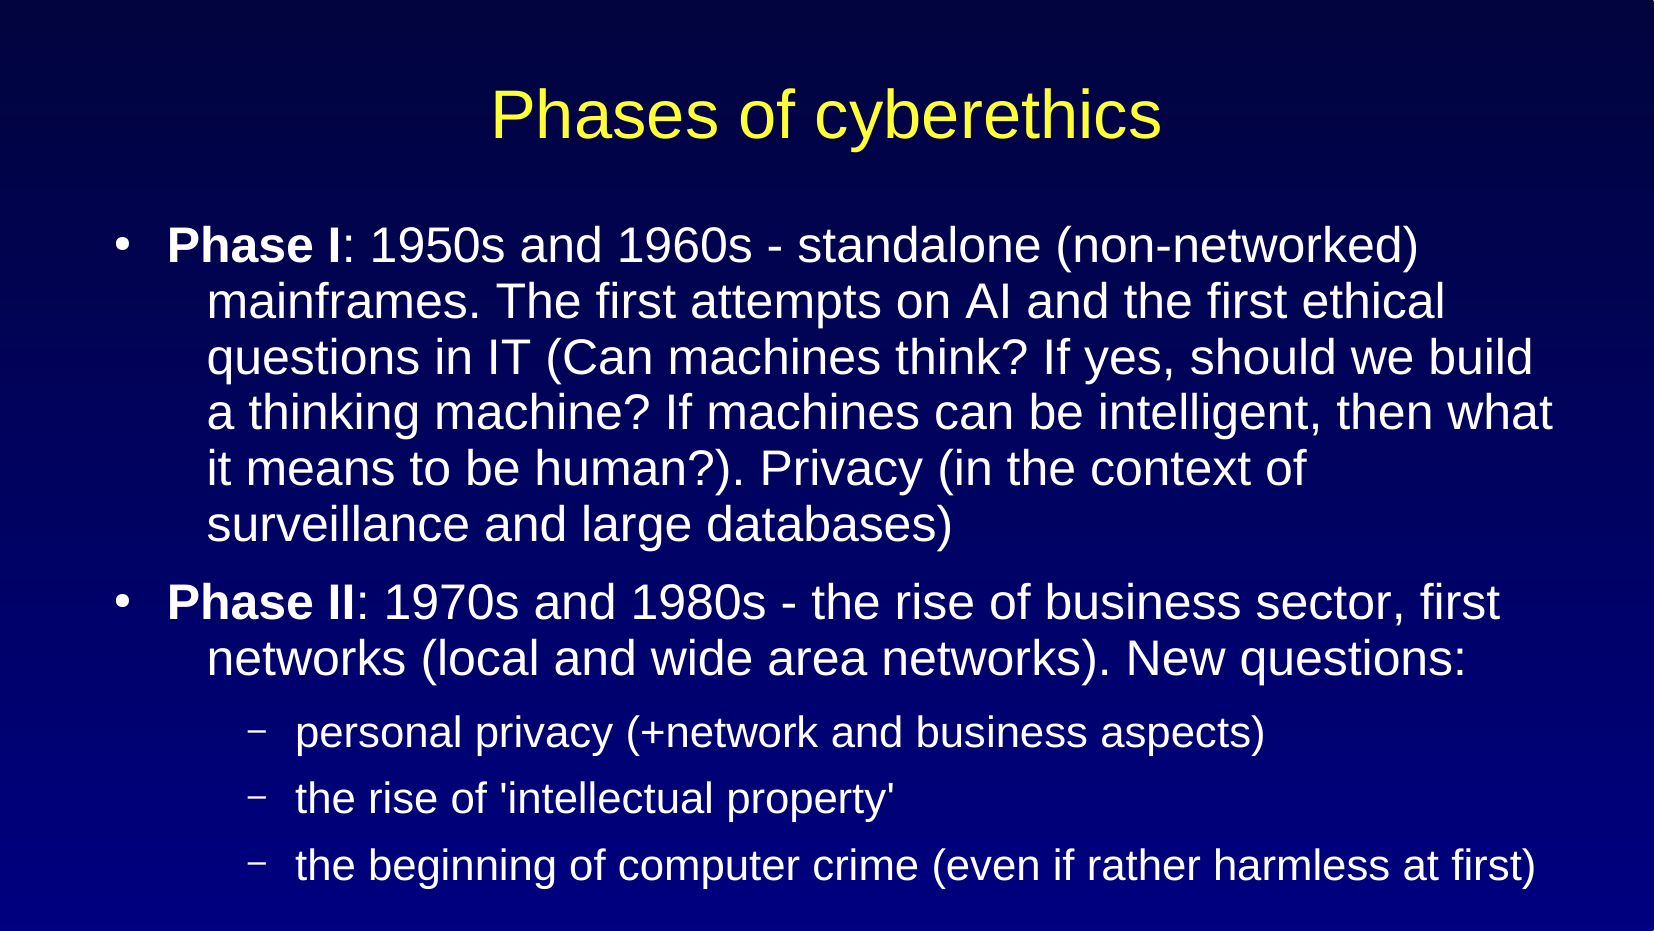

# Phases of cyberethics
Phase I: 1950s and 1960s - standalone (non-networked) mainframes. The first attempts on AI and the first ethical questions in IT (Can machines think? If yes, should we build a thinking machine? If machines can be intelligent, then what it means to be human?). Privacy (in the context of surveillance and large databases)
Phase II: 1970s and 1980s - the rise of business sector, first networks (local and wide area networks). New questions:
personal privacy (+network and business aspects)
the rise of 'intellectual property'
the beginning of computer crime (even if rather harmless at first)